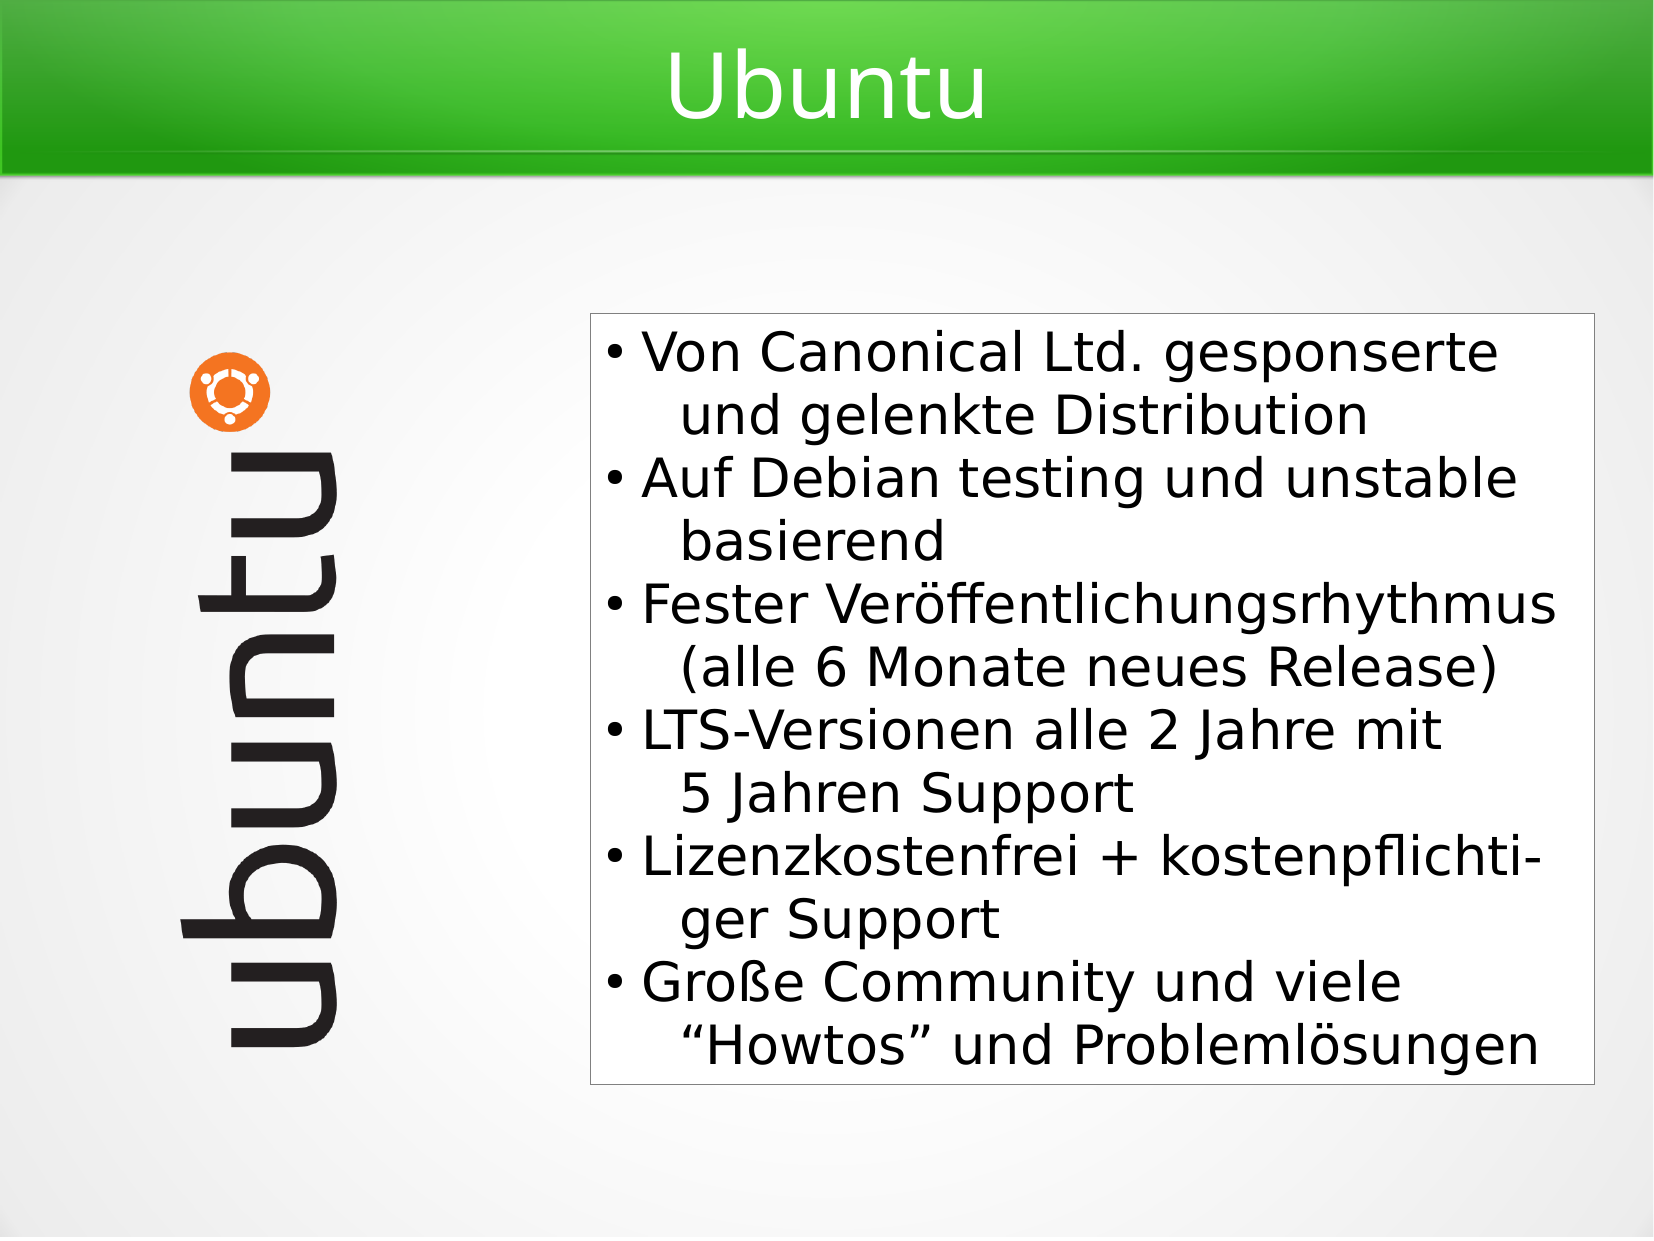

# Ubuntu
 Von Canonical Ltd. gesponserte
	und gelenkte Distribution
 Auf Debian testing und unstable
	basierend
 Fester Veröffentlichungsrhythmus
	(alle 6 Monate neues Release)
 LTS-Versionen alle 2 Jahre mit
	5 Jahren Support
 Lizenzkostenfrei + kostenpflichti-
	ger Support
 Große Community und viele
	“Howtos” und Problemlösungen